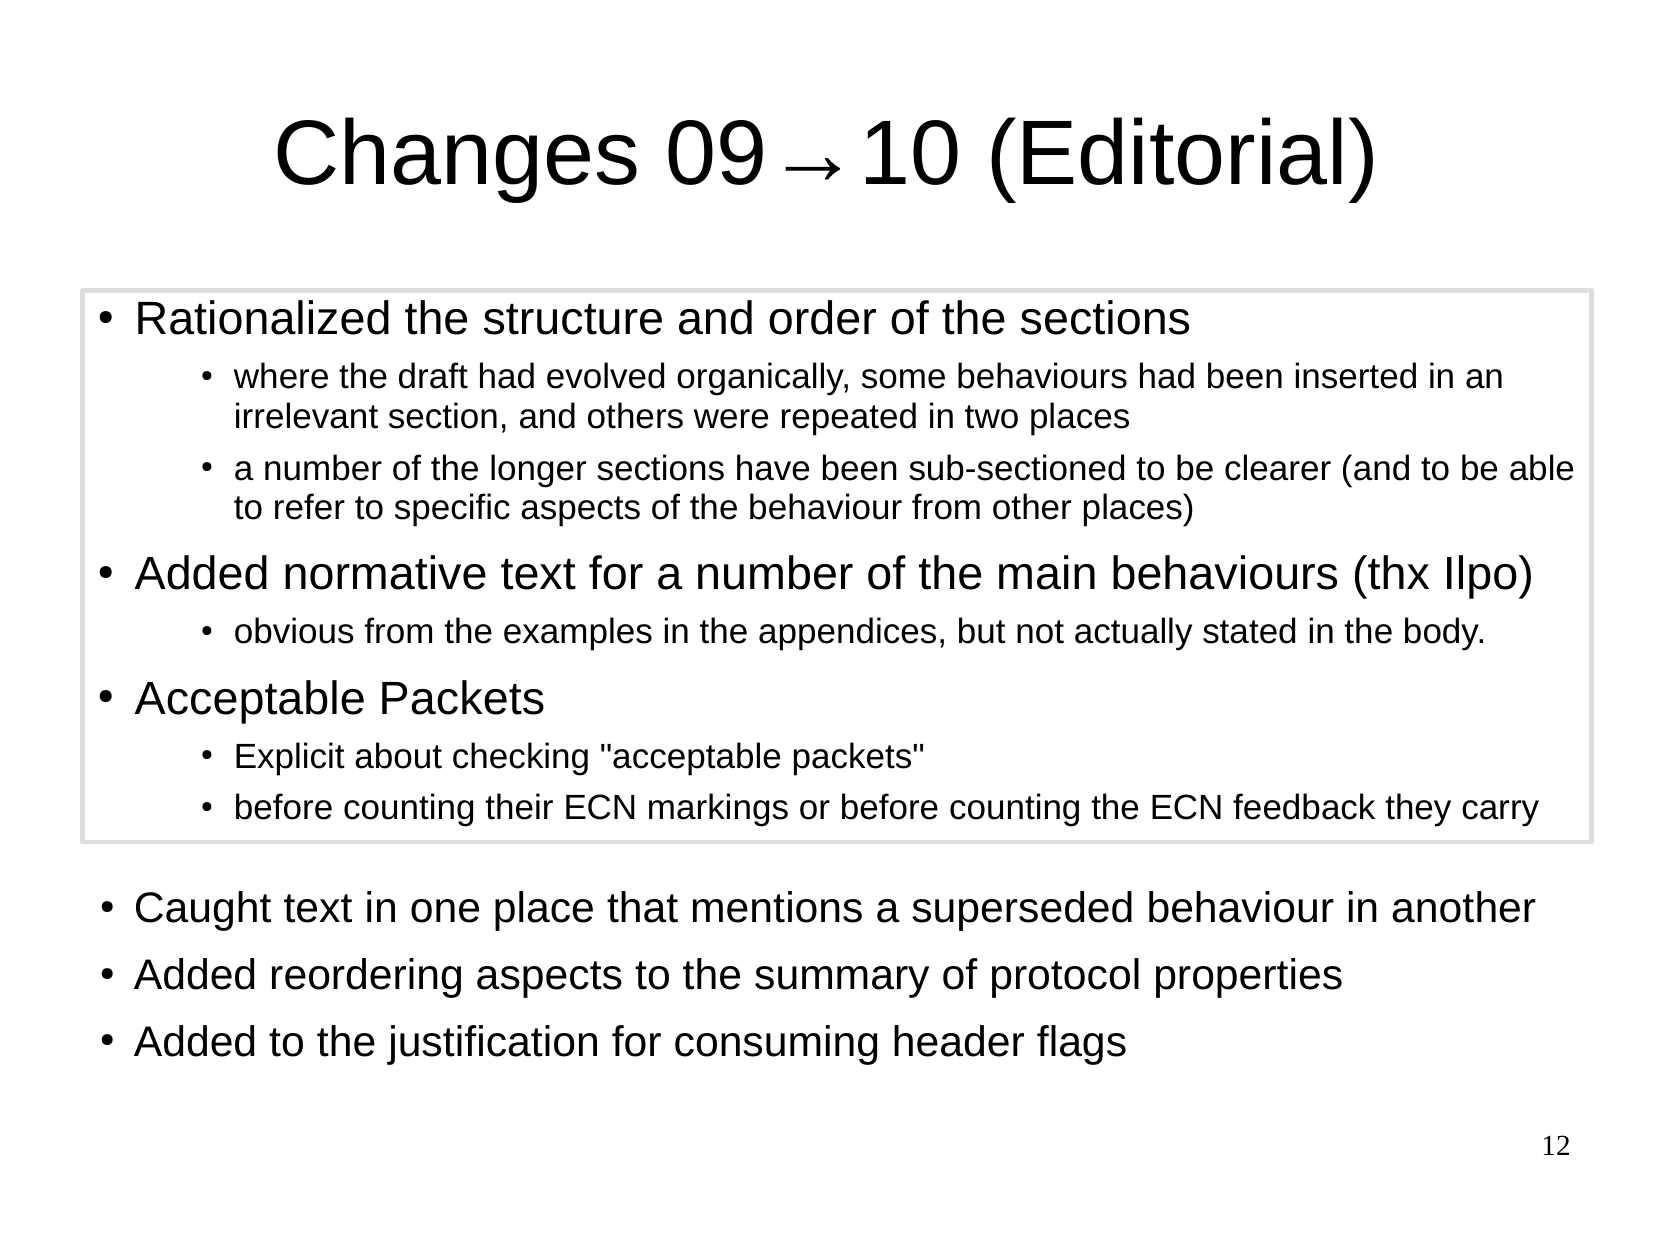

# Changes 09→10 (Editorial)
Rationalized the structure and order of the sections
where the draft had evolved organically, some behaviours had been inserted in an irrelevant section, and others were repeated in two places
a number of the longer sections have been sub-sectioned to be clearer (and to be able to refer to specific aspects of the behaviour from other places)
Added normative text for a number of the main behaviours (thx Ilpo)
obvious from the examples in the appendices, but not actually stated in the body.
Acceptable Packets
Explicit about checking "acceptable packets"
before counting their ECN markings or before counting the ECN feedback they carry
Caught text in one place that mentions a superseded behaviour in another
Added reordering aspects to the summary of protocol properties
Added to the justification for consuming header flags
12